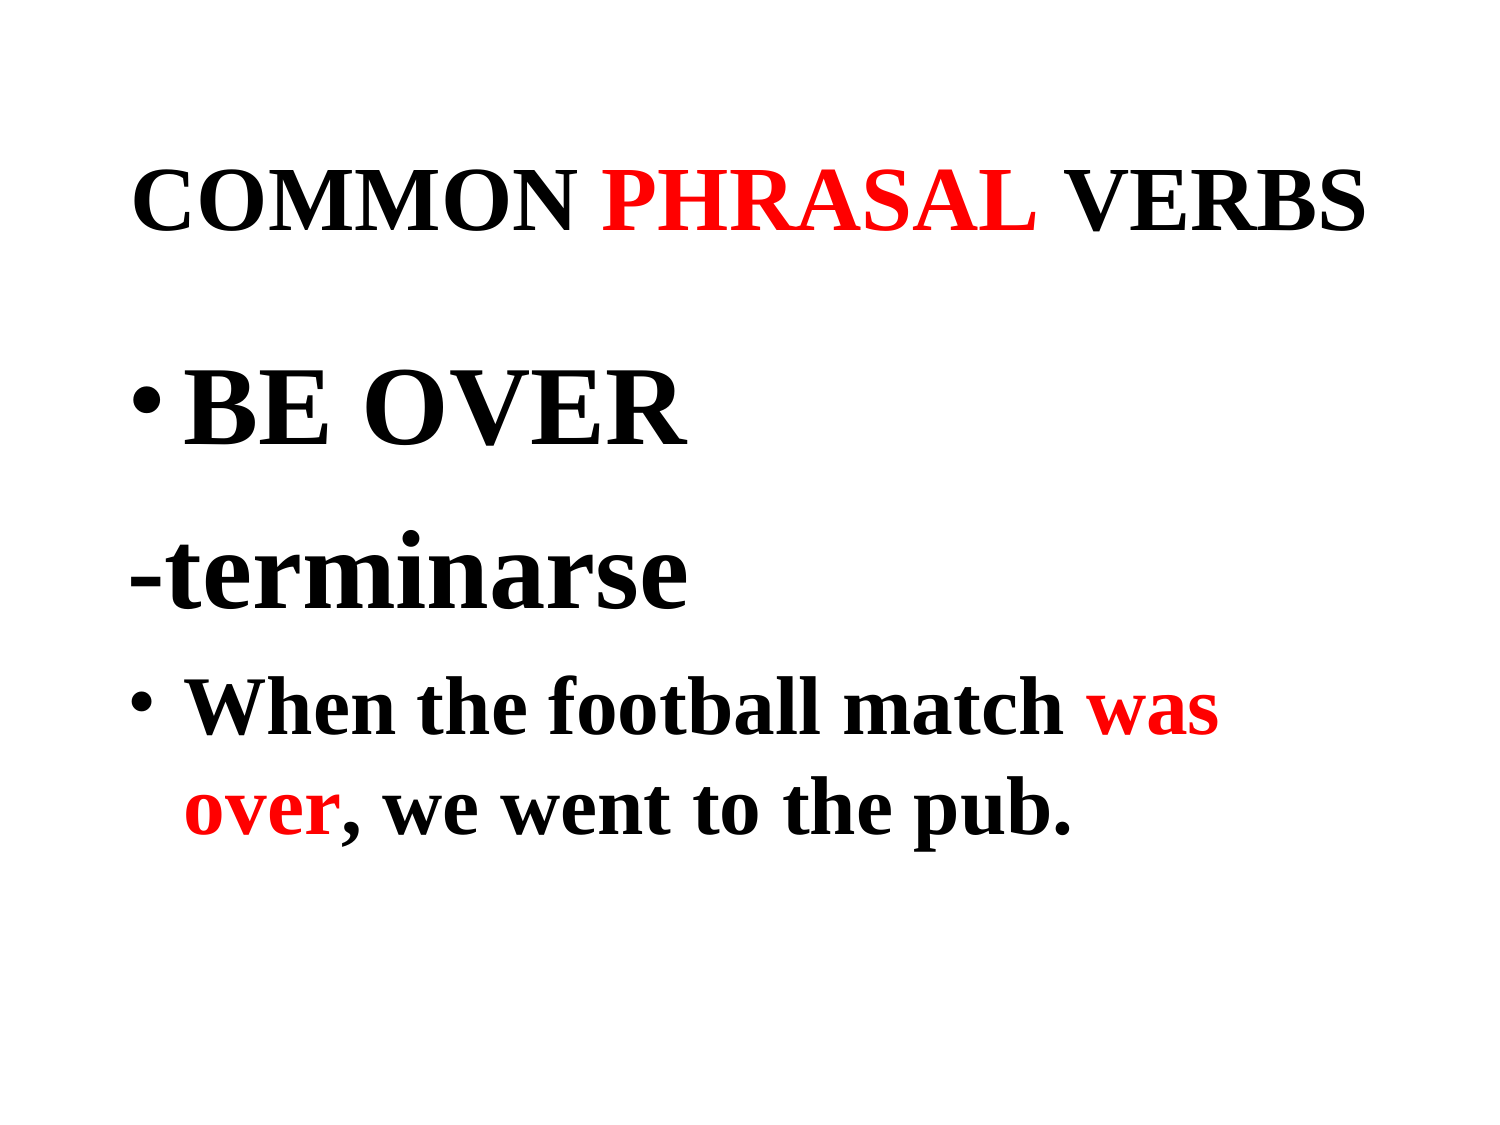

# COMMON PHRASAL VERBS
BE OVER
-terminarse
When the football match was over, we went to the pub.